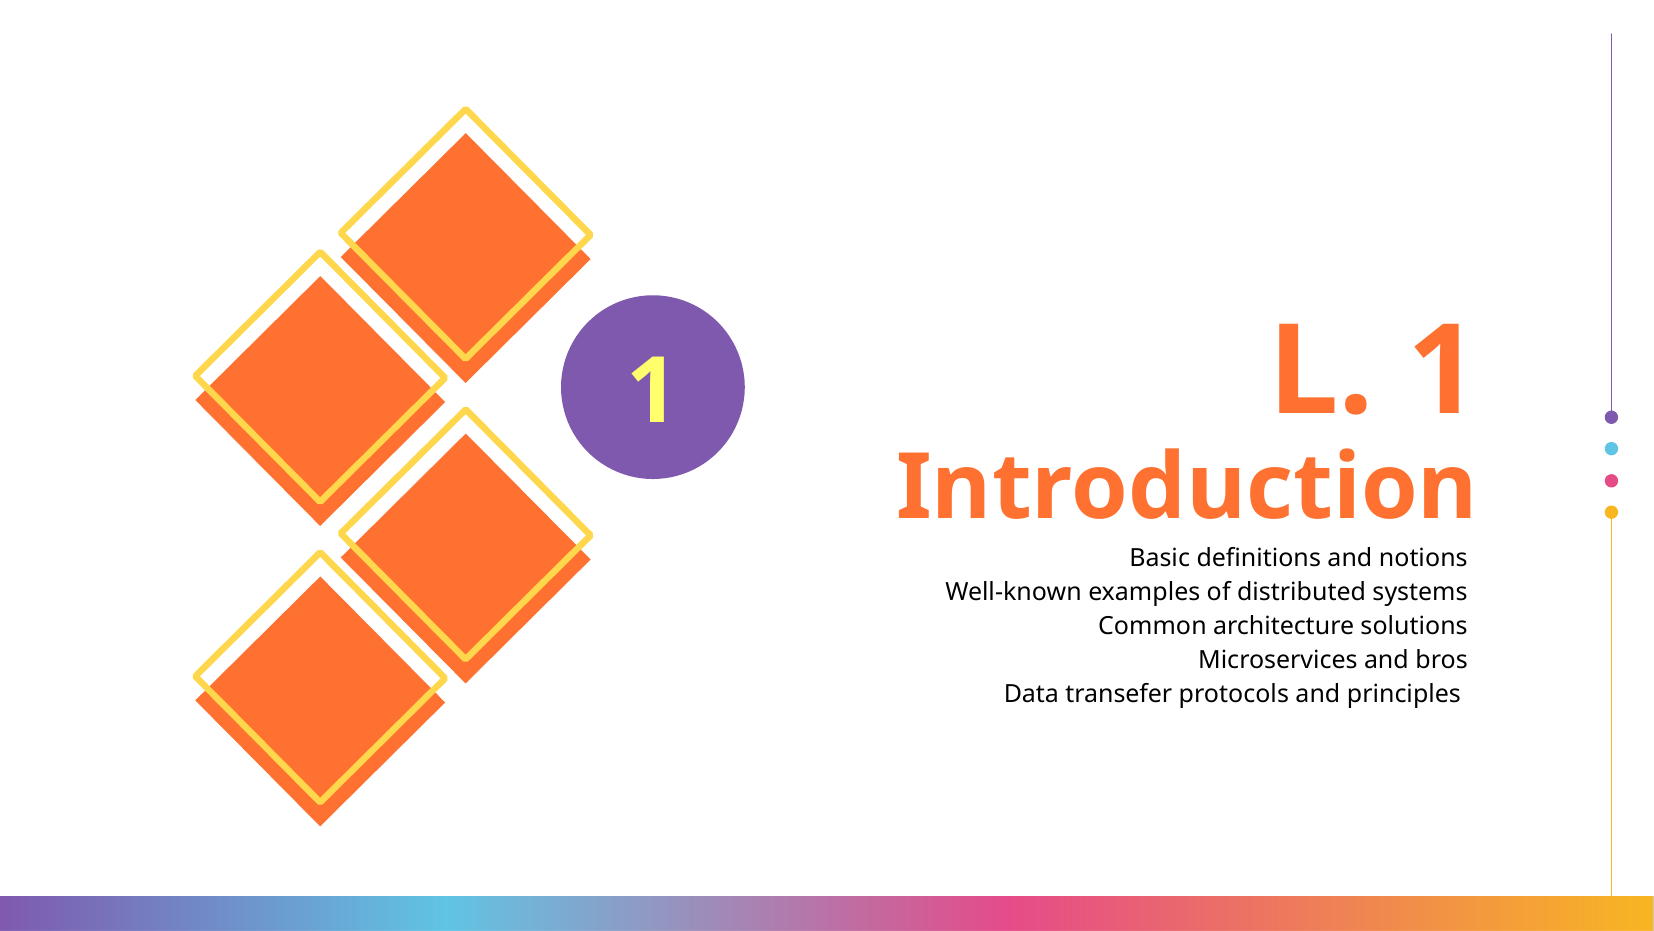

# L. 1
1
Introduction
Basic definitions and notions
 Well-known examples of distributed systems
 Common architecture solutions
	Microservices and bros
Data transefer protocols and principles